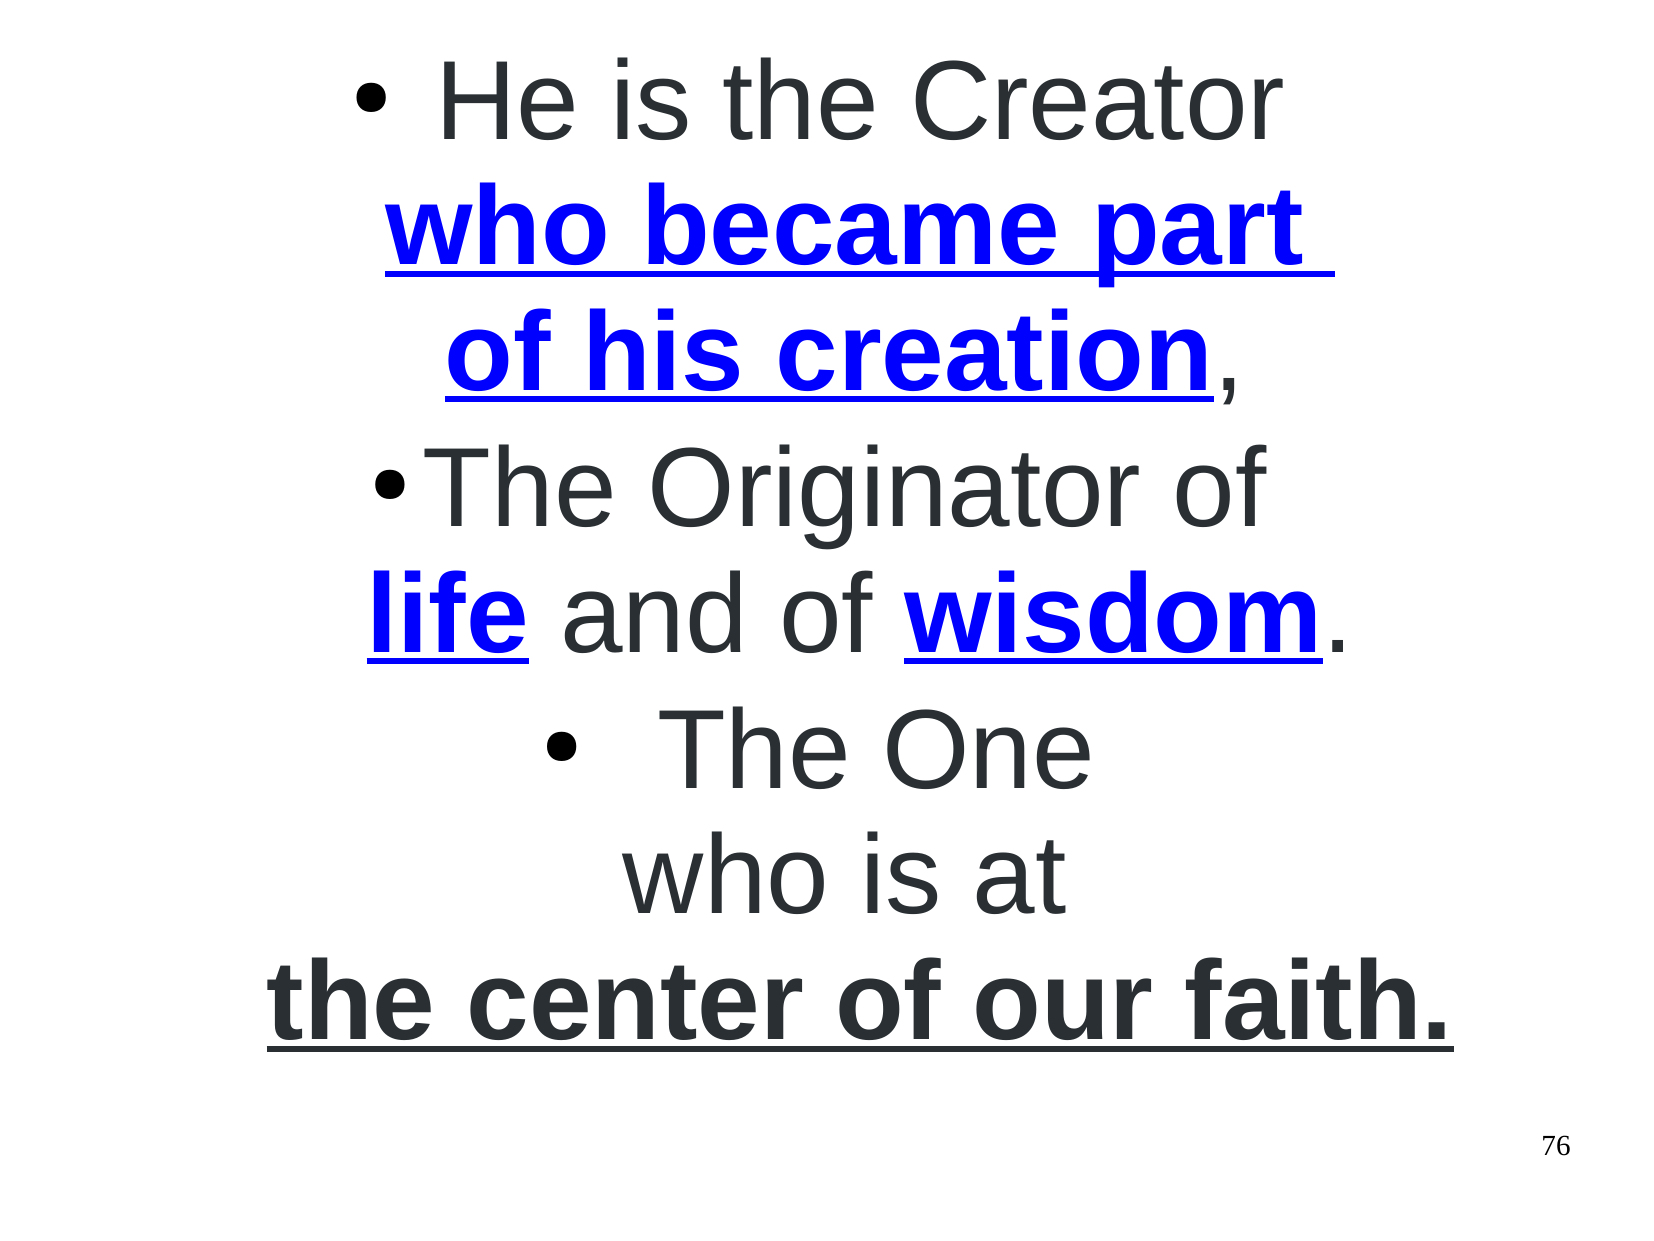

# He is the Creator who became part of his creation,
The Originator of
life and of wisdom.
 The One
who is at
the center of our faith.
76